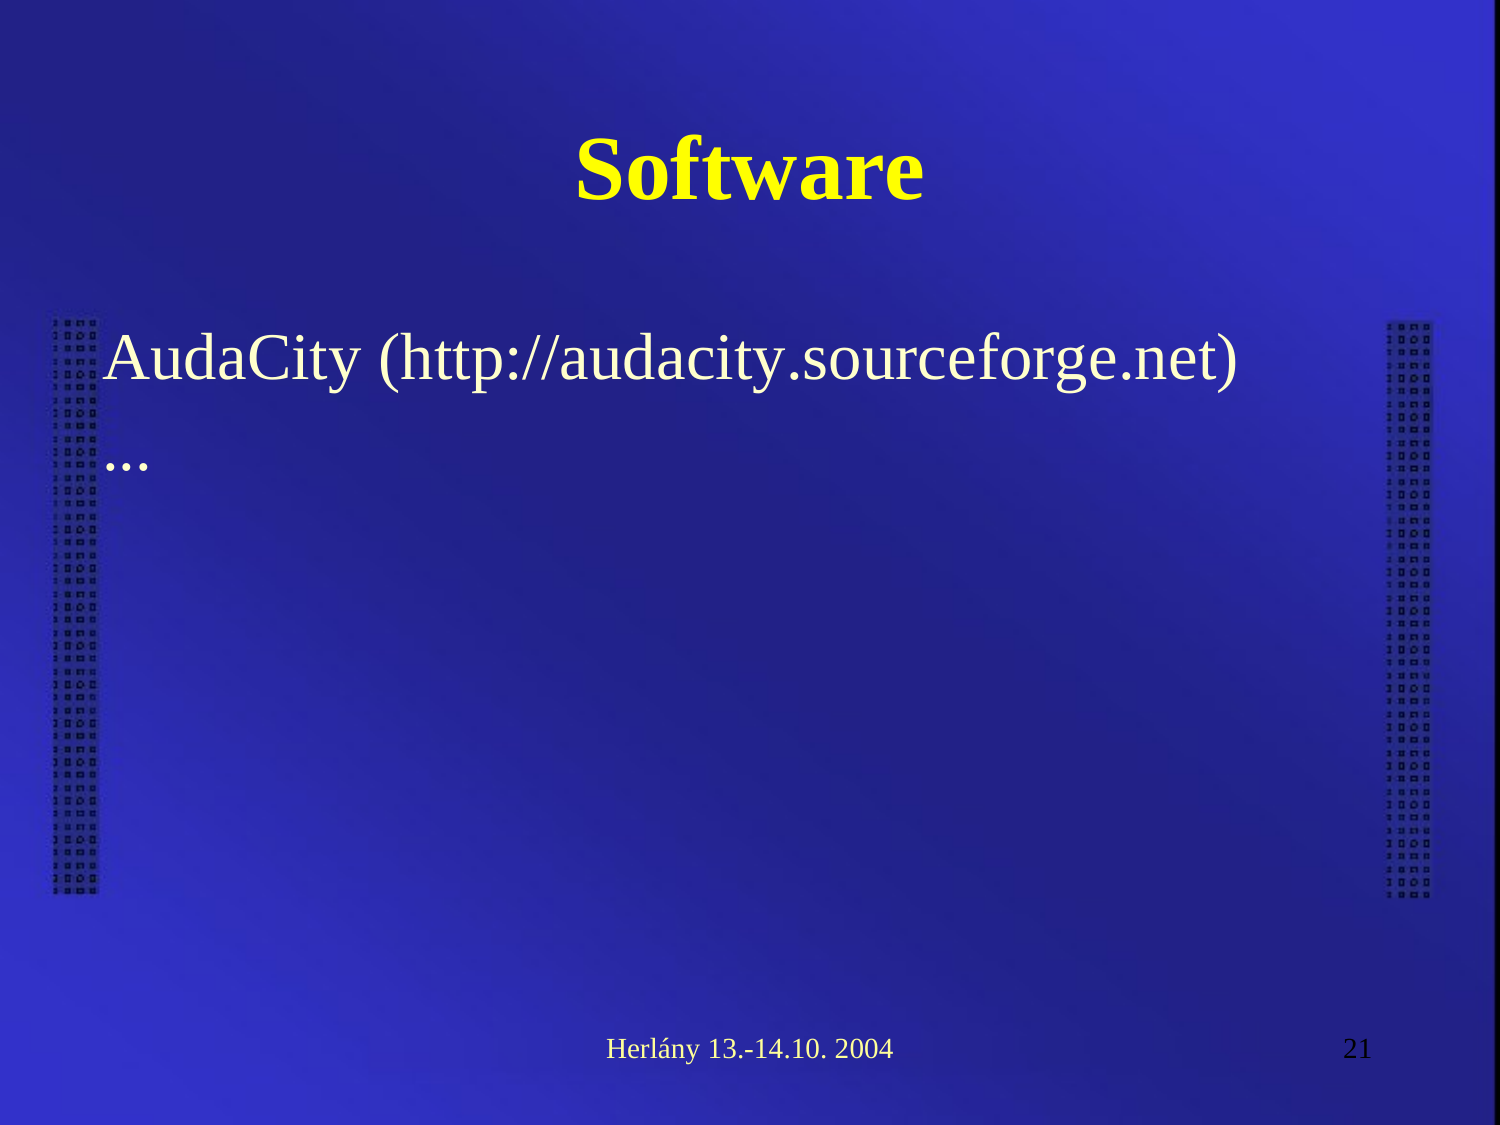

# Software
AudaCity (http://audacity.sourceforge.net)
...
Herlány 13.-14.10. 2004